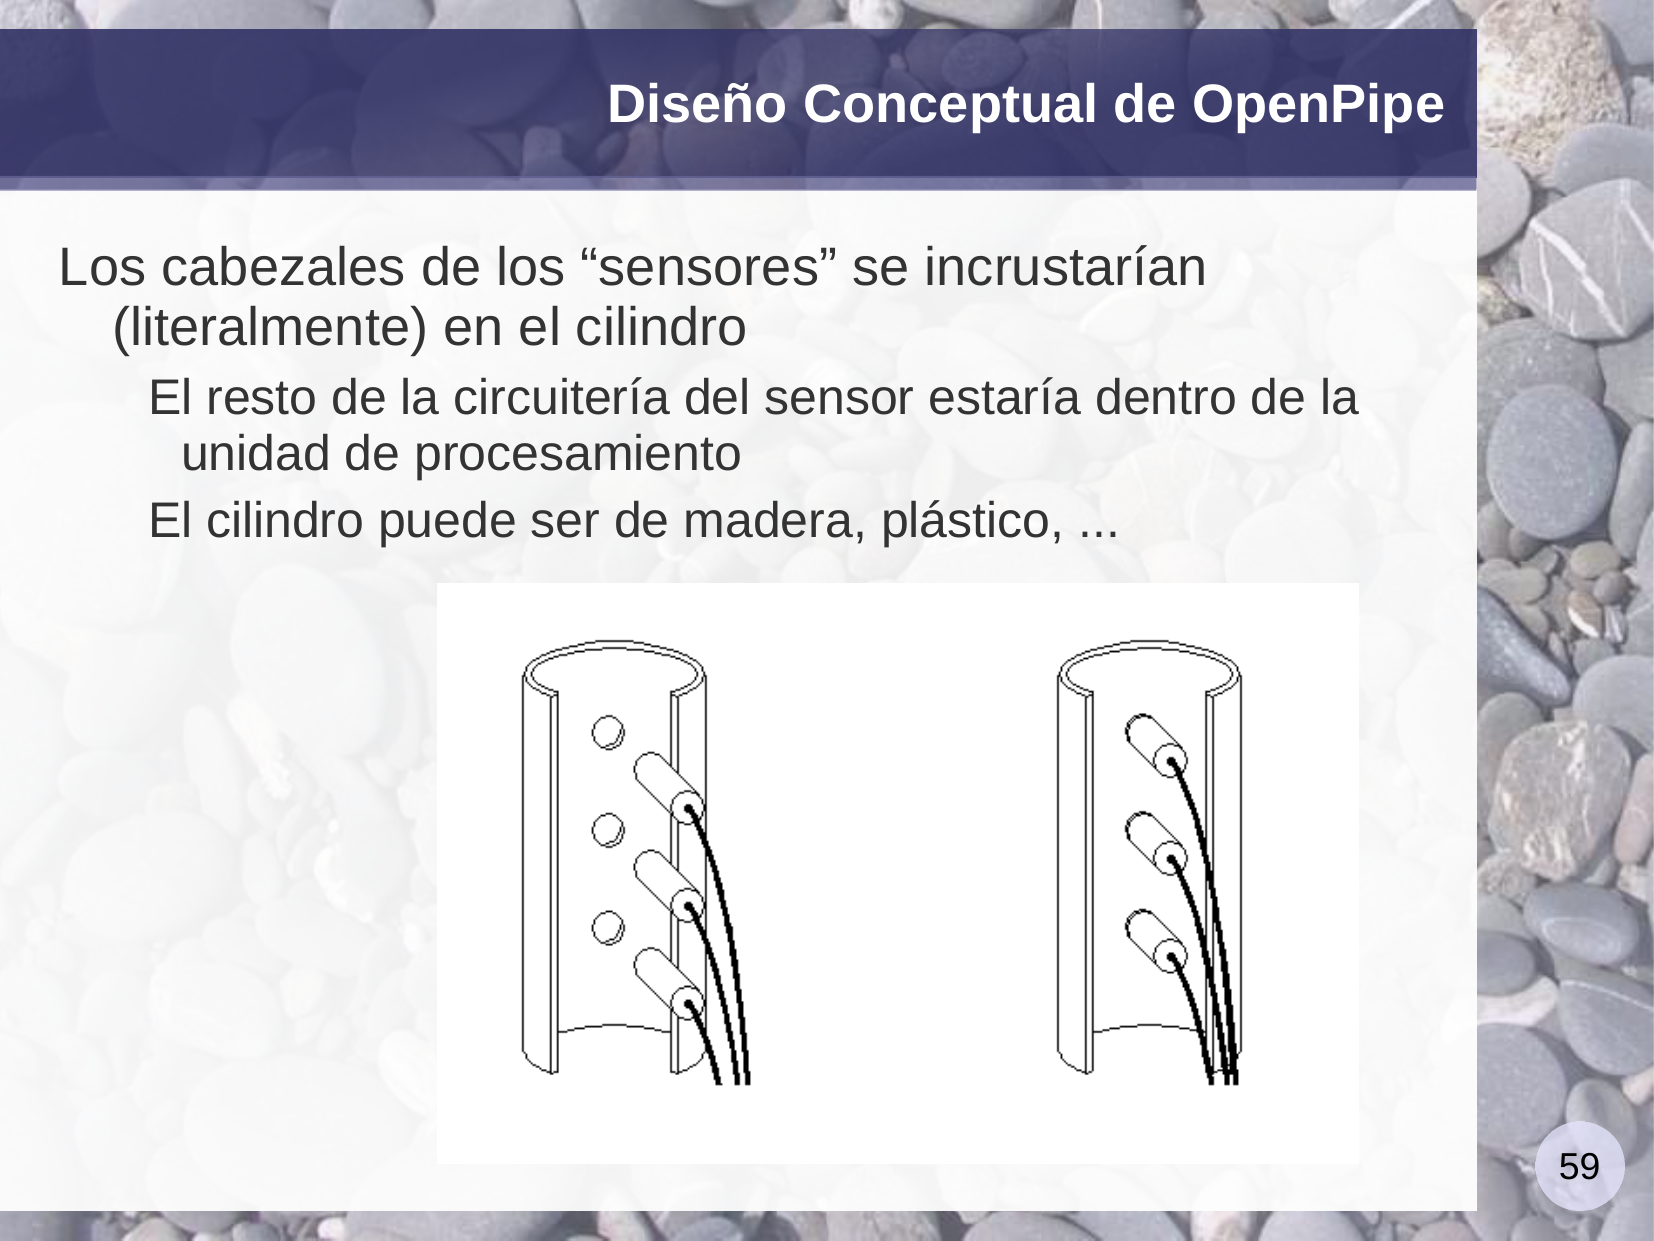

# Diseño Conceptual de OpenPipe
Los cabezales de los “sensores” se incrustarían (literalmente) en el cilindro
 El resto de la circuitería del sensor estaría dentro de la unidad de procesamiento
 El cilindro puede ser de madera, plástico, ...